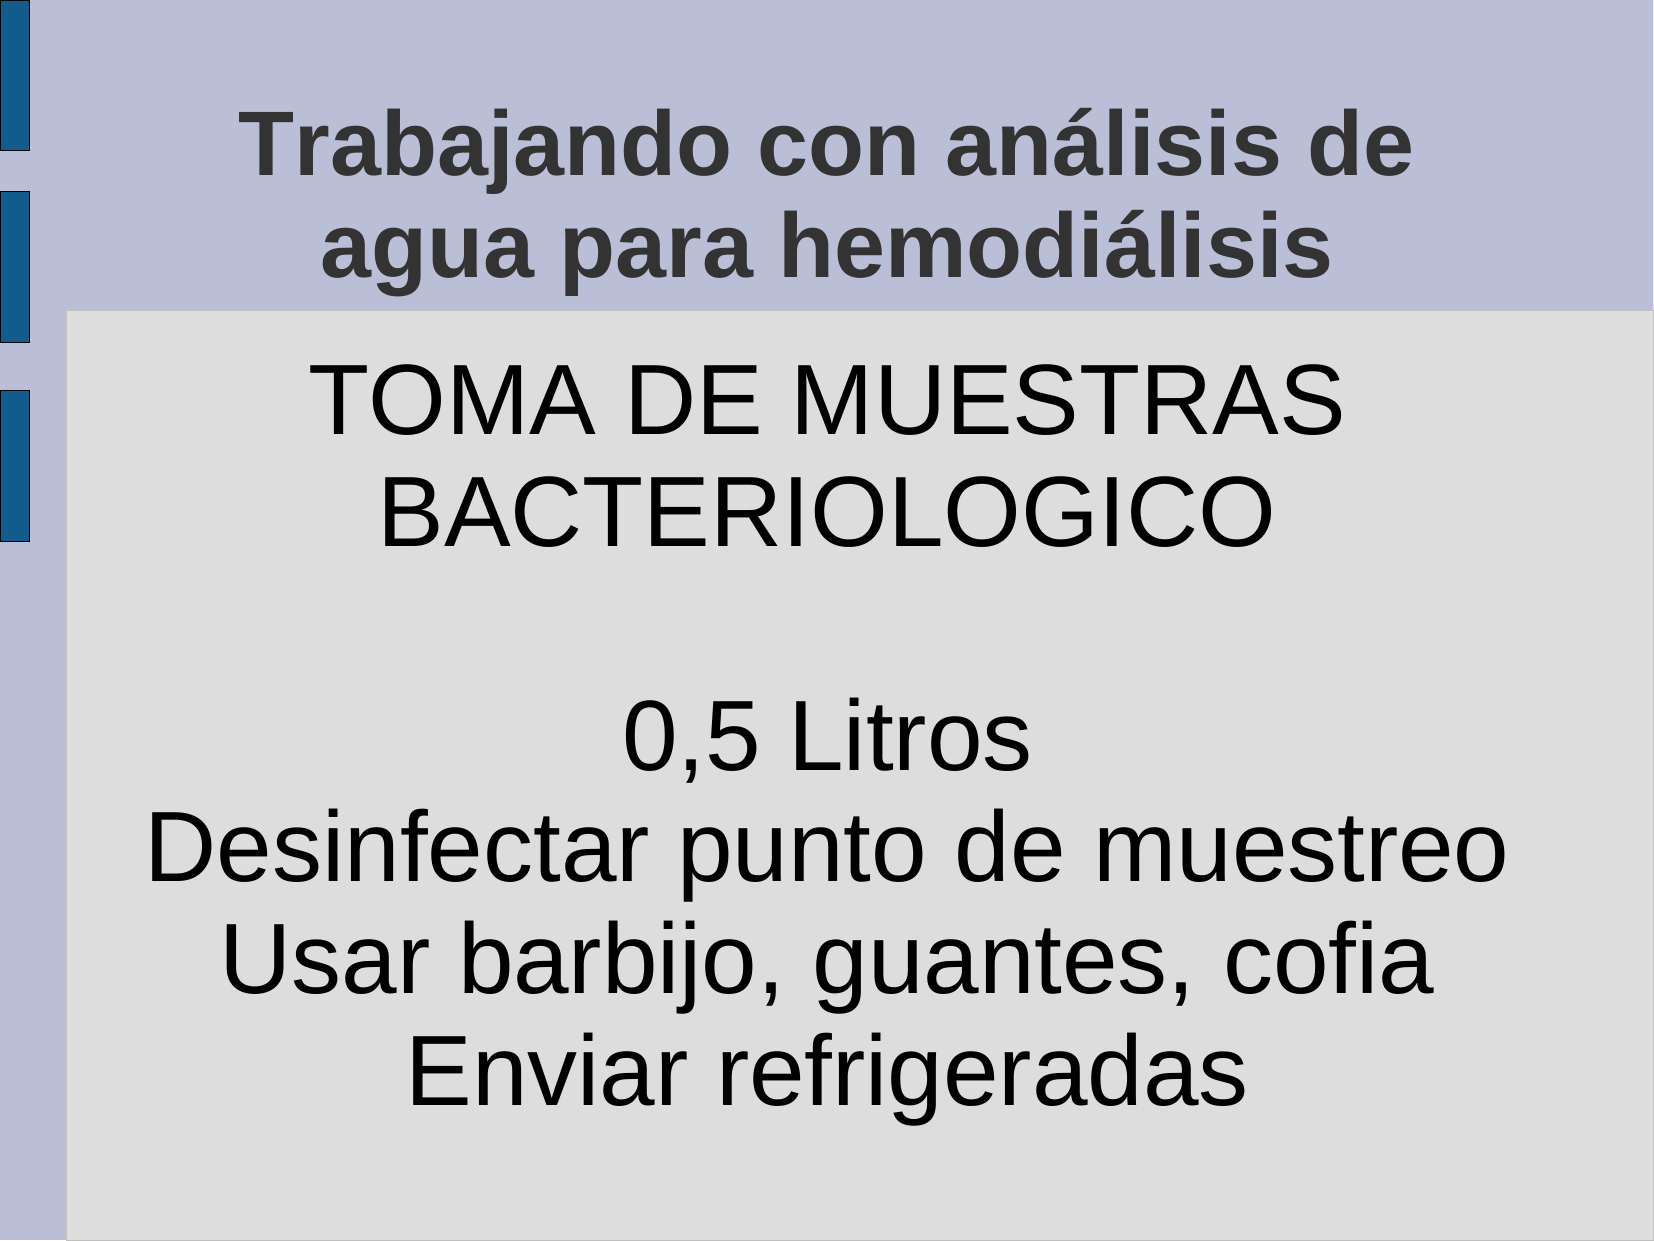

# Trabajando con análisis de agua para hemodiálisis
TOMA DE MUESTRAS
BACTERIOLOGICO
0,5 Litros
Desinfectar punto de muestreo
Usar barbijo, guantes, cofia
Enviar refrigeradas